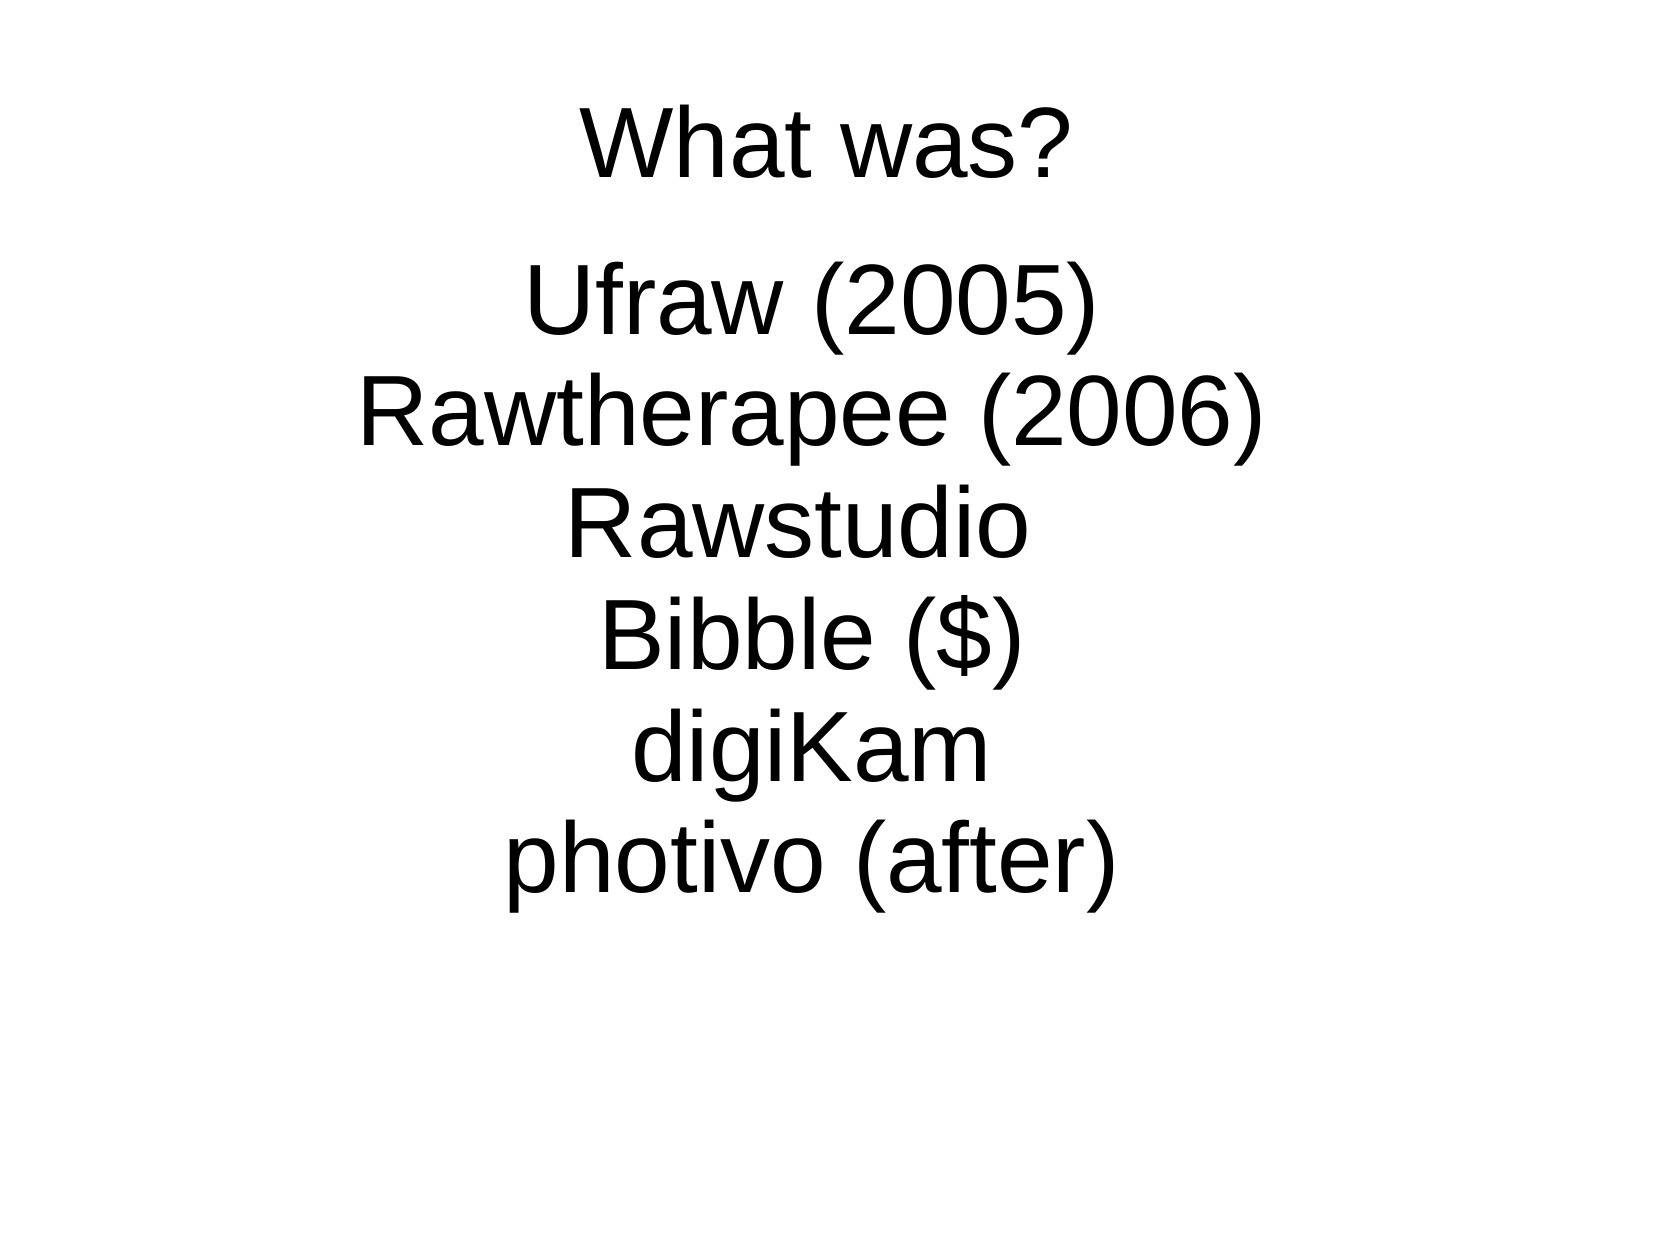

What was?
Ufraw (2005)
Rawtherapee (2006)
Rawstudio
Bibble ($)
digiKam
photivo (after)